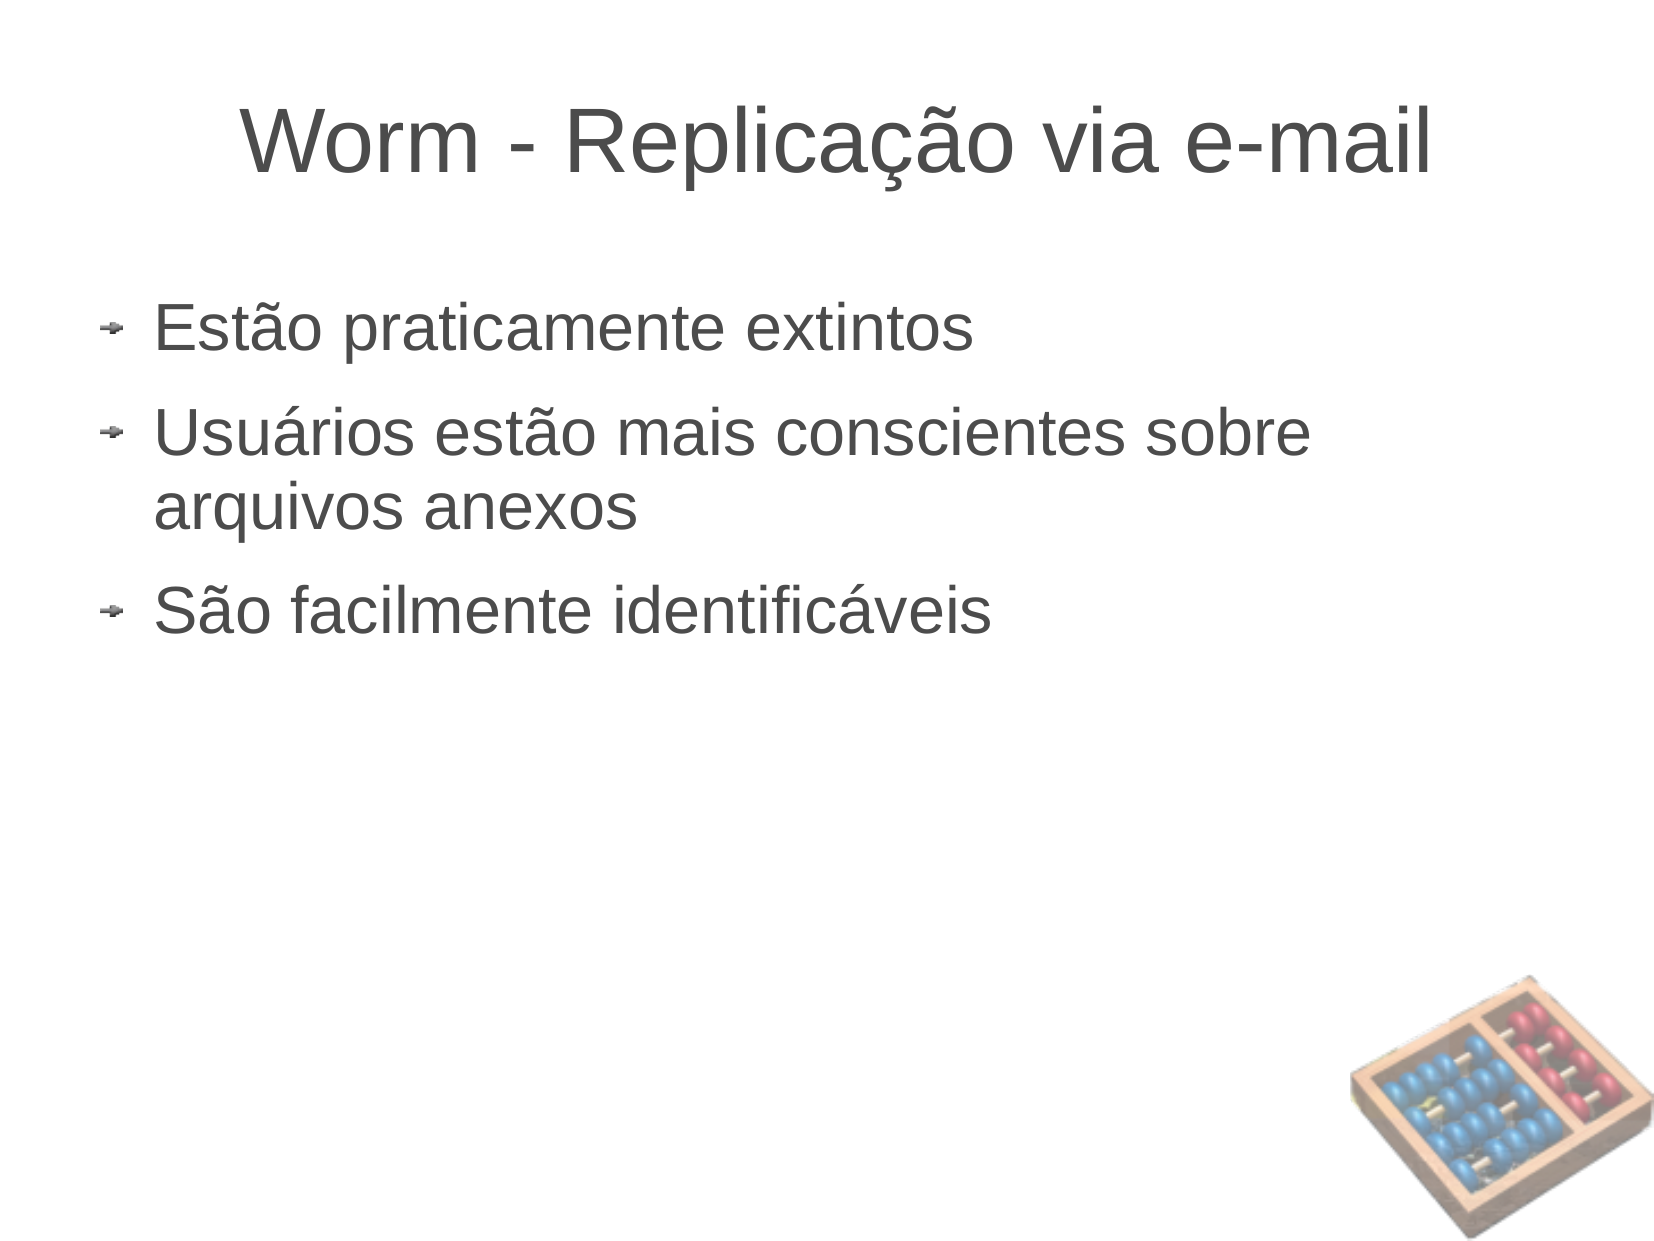

# Worm - Replicação via e-mail
Estão praticamente extintos
Usuários estão mais conscientes sobre arquivos anexos
São facilmente identificáveis